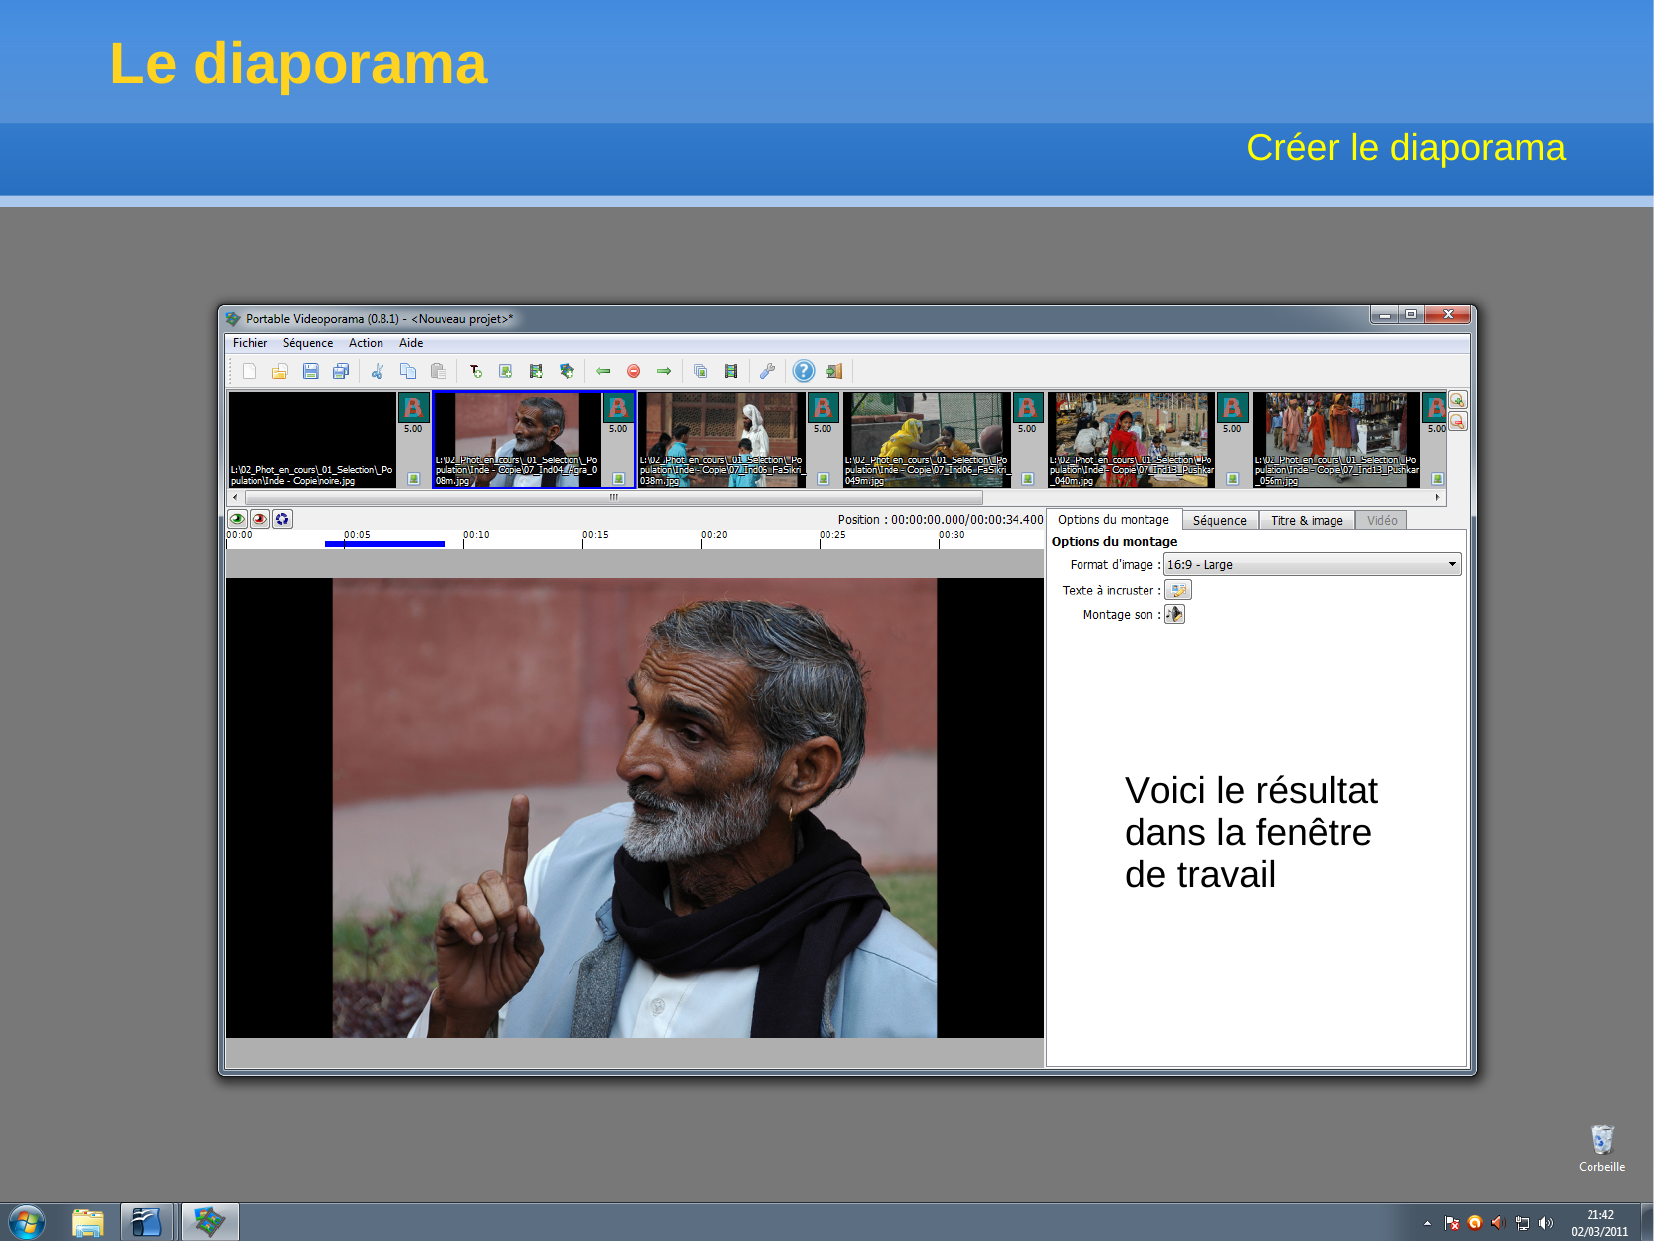

Le diaporama
 Créer le diaporama
#
Voici le résultat
dans la fenêtre
de travail